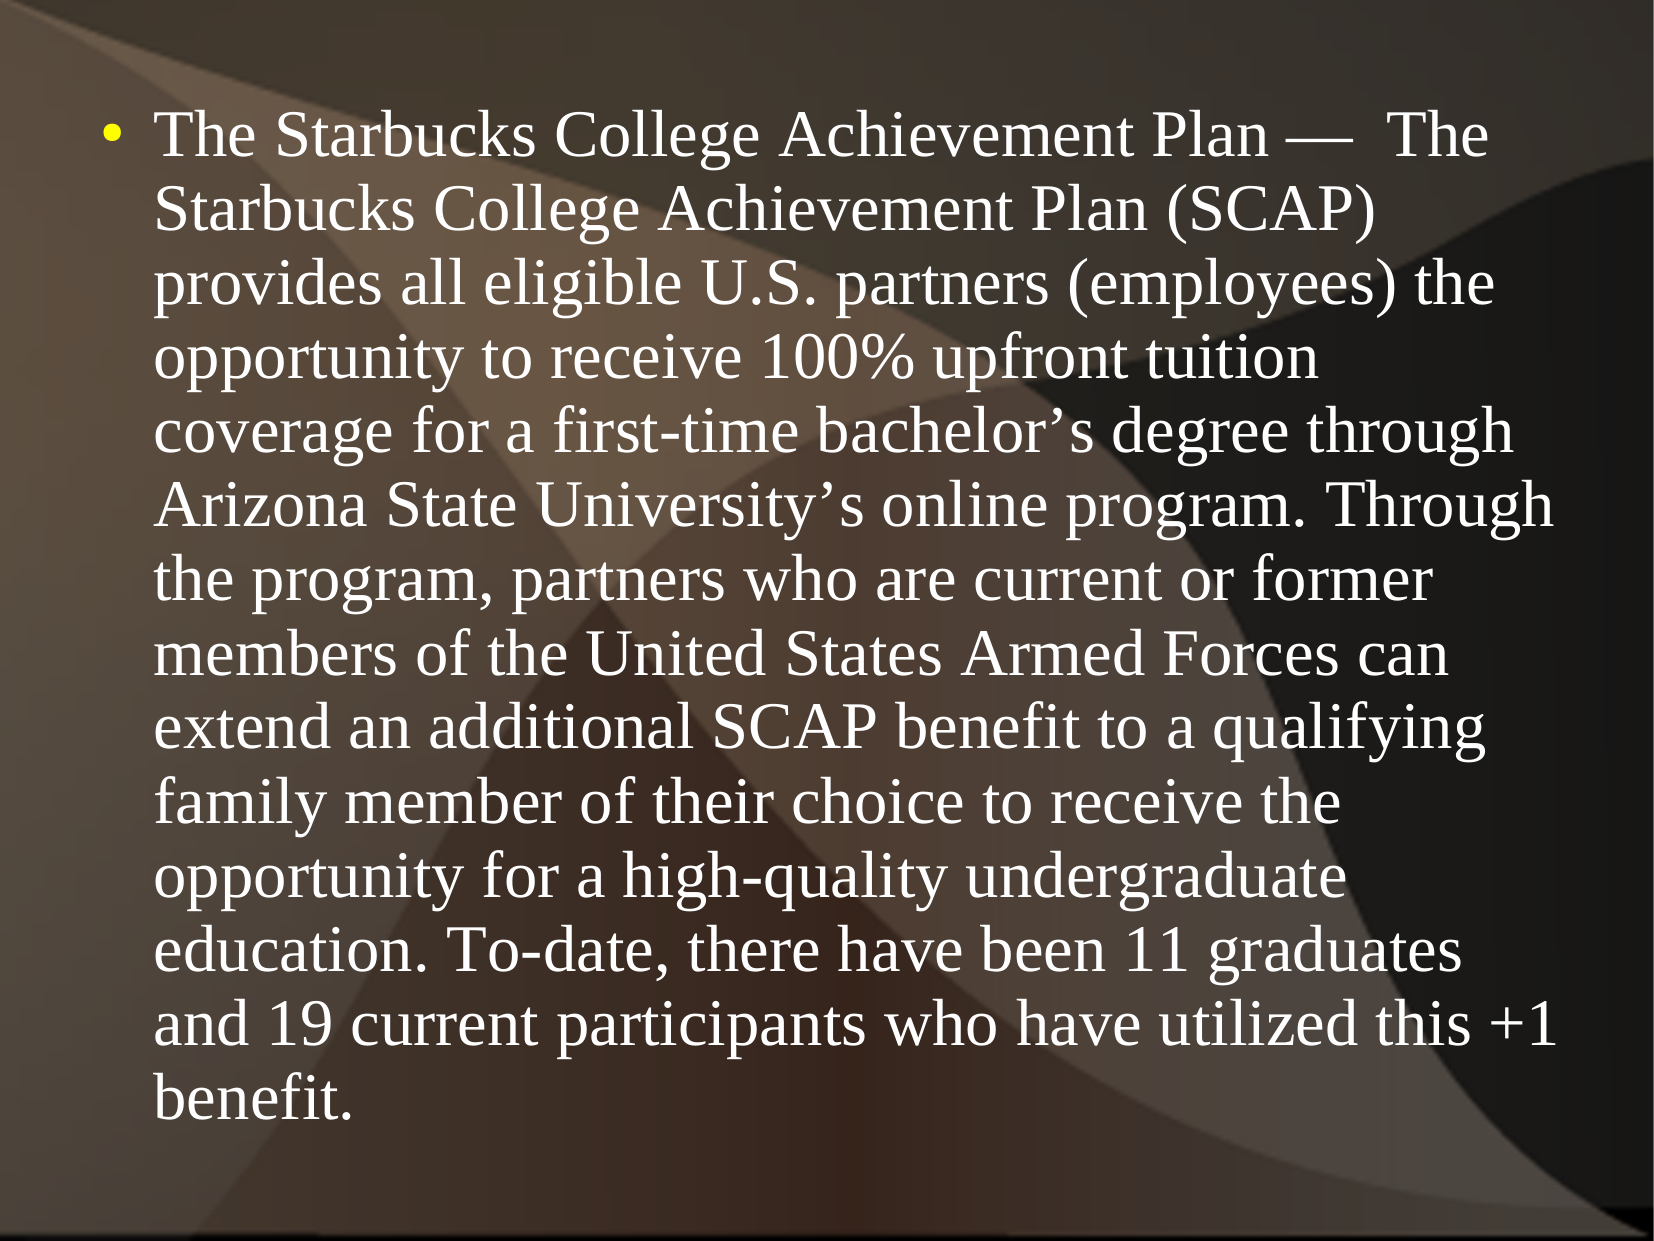

# The Starbucks College Achievement Plan — The Starbucks College Achievement Plan (SCAP) provides all eligible U.S. partners (employees) the opportunity to receive 100% upfront tuition coverage for a first-time bachelor’s degree through Arizona State University’s online program. Through the program, partners who are current or former members of the United States Armed Forces can extend an additional SCAP benefit to a qualifying family member of their choice to receive the opportunity for a high-quality undergraduate education. To-date, there have been 11 graduates and 19 current participants who have utilized this +1 benefit.